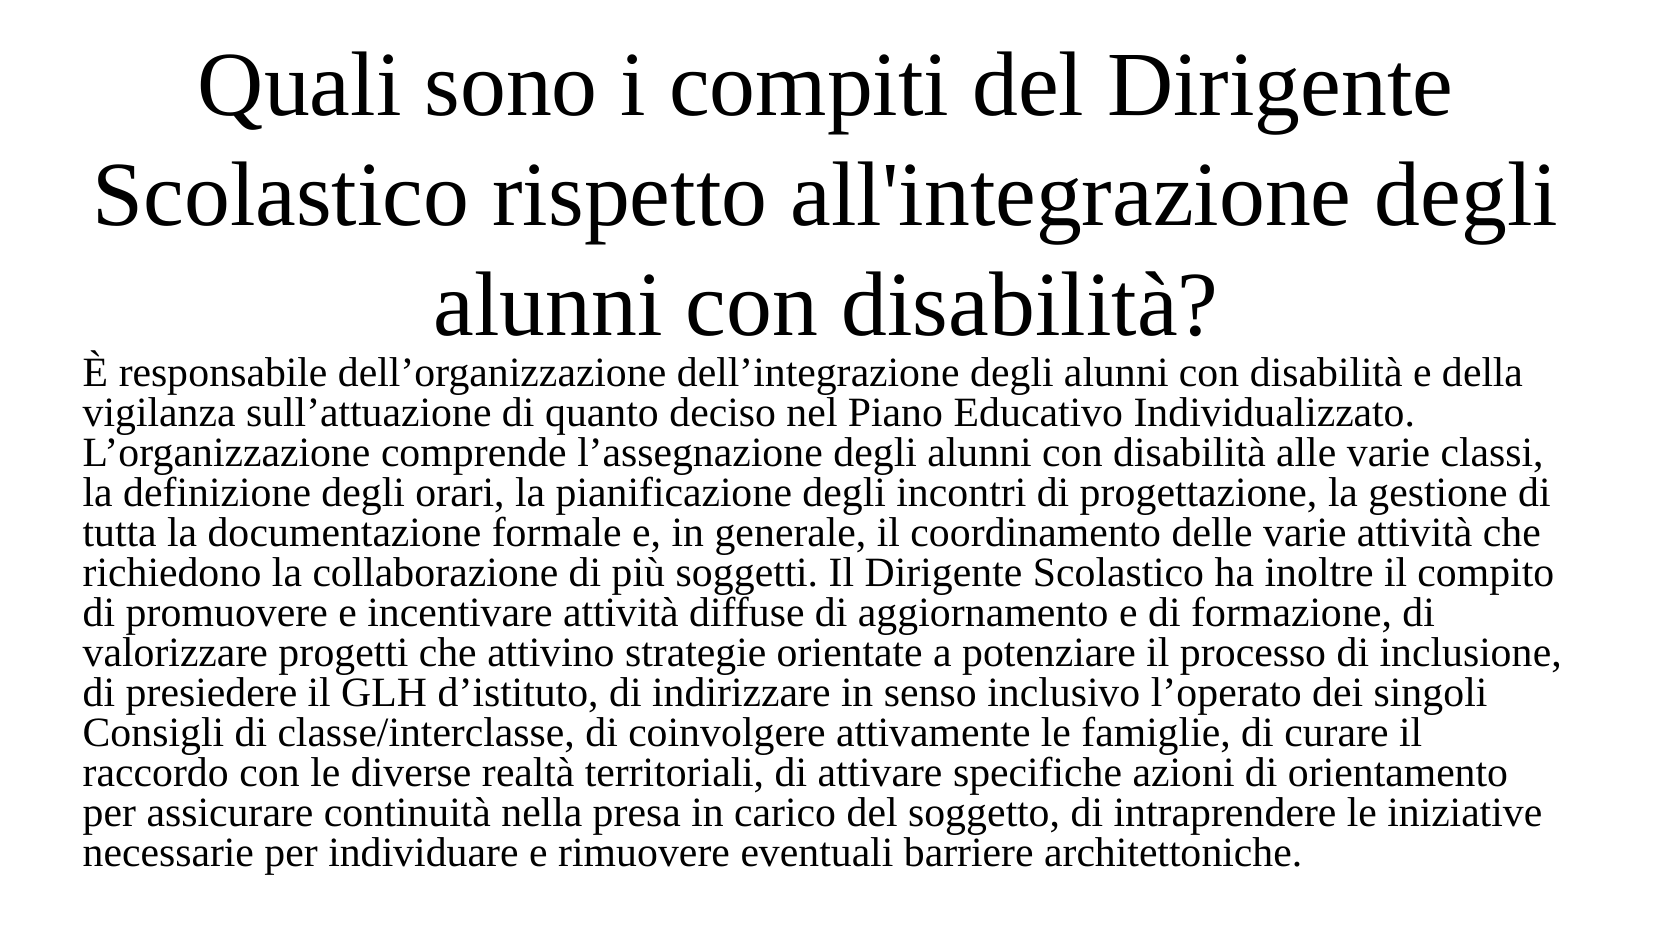

# Quali sono i compiti del Dirigente Scolastico rispetto all'integrazione degli alunni con disabilità?
È responsabile dell’organizzazione dell’integrazione degli alunni con disabilità e della vigilanza sull’attuazione di quanto deciso nel Piano Educativo Individualizzato. L’organizzazione comprende l’assegnazione degli alunni con disabilità alle varie classi, la definizione degli orari, la pianificazione degli incontri di progettazione, la gestione di tutta la documentazione formale e, in generale, il coordinamento delle varie attività che richiedono la collaborazione di più soggetti. Il Dirigente Scolastico ha inoltre il compito di promuovere e incentivare attività diffuse di aggiornamento e di formazione, di valorizzare progetti che attivino strategie orientate a potenziare il processo di inclusione, di presiedere il GLH d’istituto, di indirizzare in senso inclusivo l’operato dei singoli Consigli di classe/interclasse, di coinvolgere attivamente le famiglie, di curare il raccordo con le diverse realtà territoriali, di attivare specifiche azioni di orientamento per assicurare continuità nella presa in carico del soggetto, di intraprendere le iniziative necessarie per individuare e rimuovere eventuali barriere architettoniche.